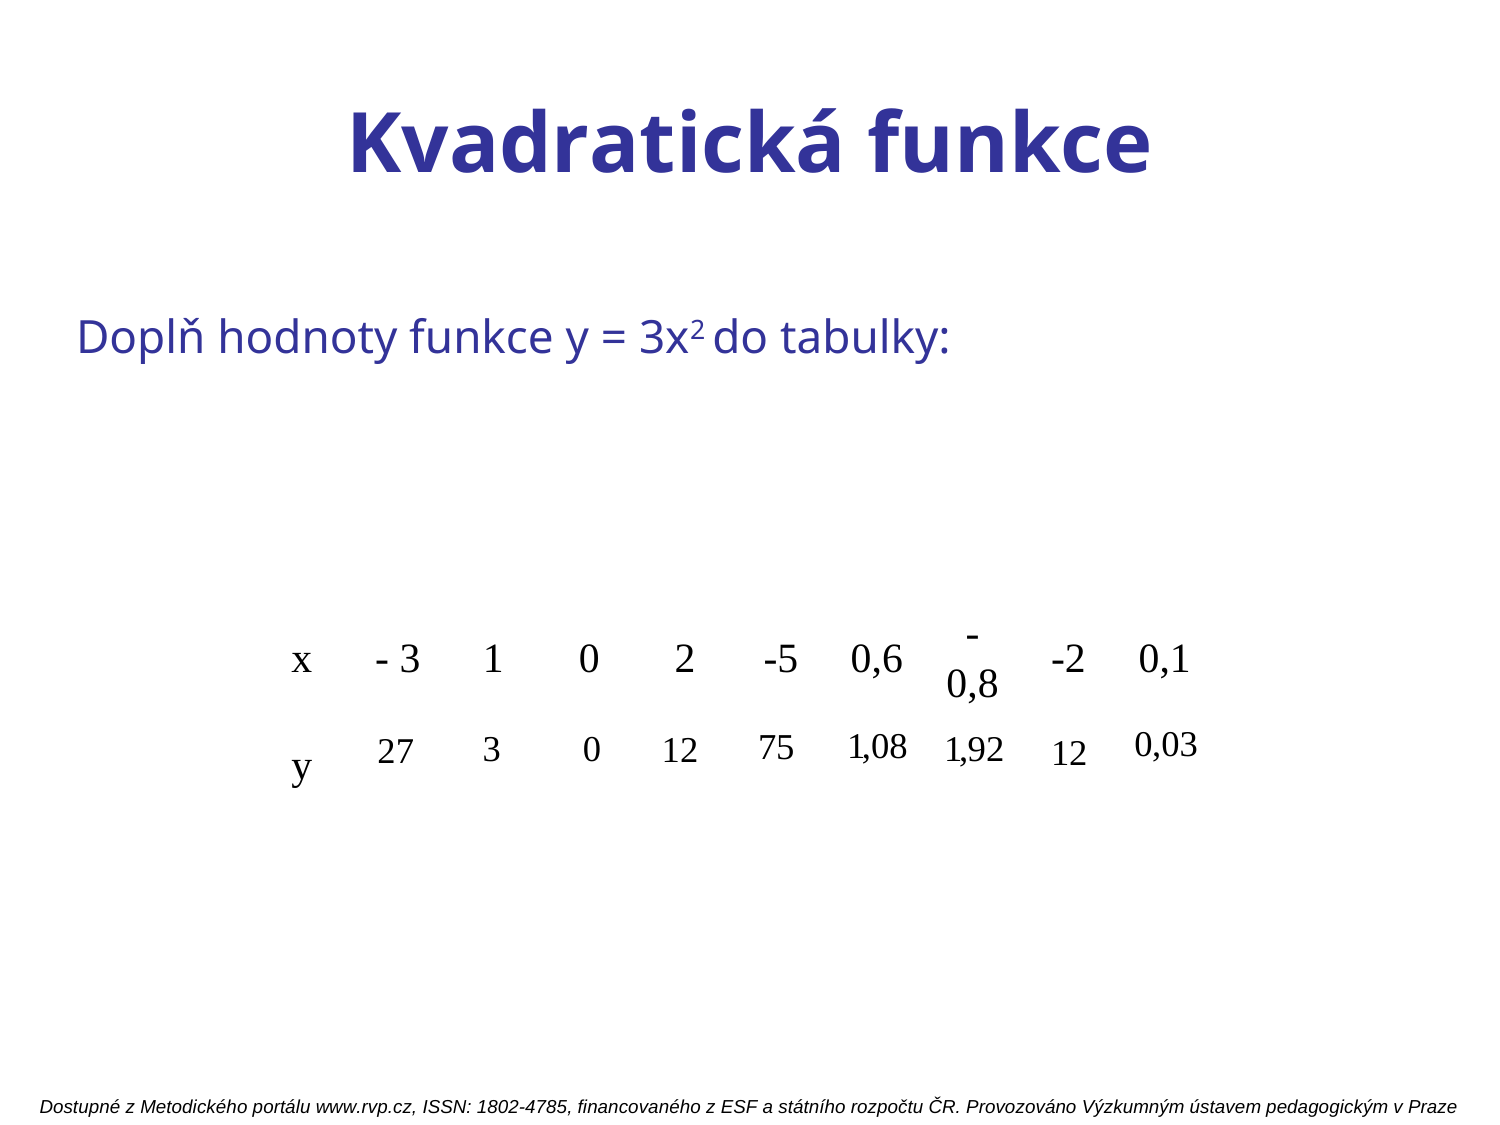

Kvadratická funkce
Doplň hodnoty funkce y = 3x2 do tabulky:
| x | - 3 | 1 | 0 | 2 | -5 | 0,6 | -0,8 | -2 | 0,1 |
| --- | --- | --- | --- | --- | --- | --- | --- | --- | --- |
| y | | | | | | | | | |
Dostupné z Metodického portálu www.rvp.cz, ISSN: 1802-4785, financovaného z ESF a státního rozpočtu ČR. Provozováno Výzkumným ústavem pedagogickým v Praze